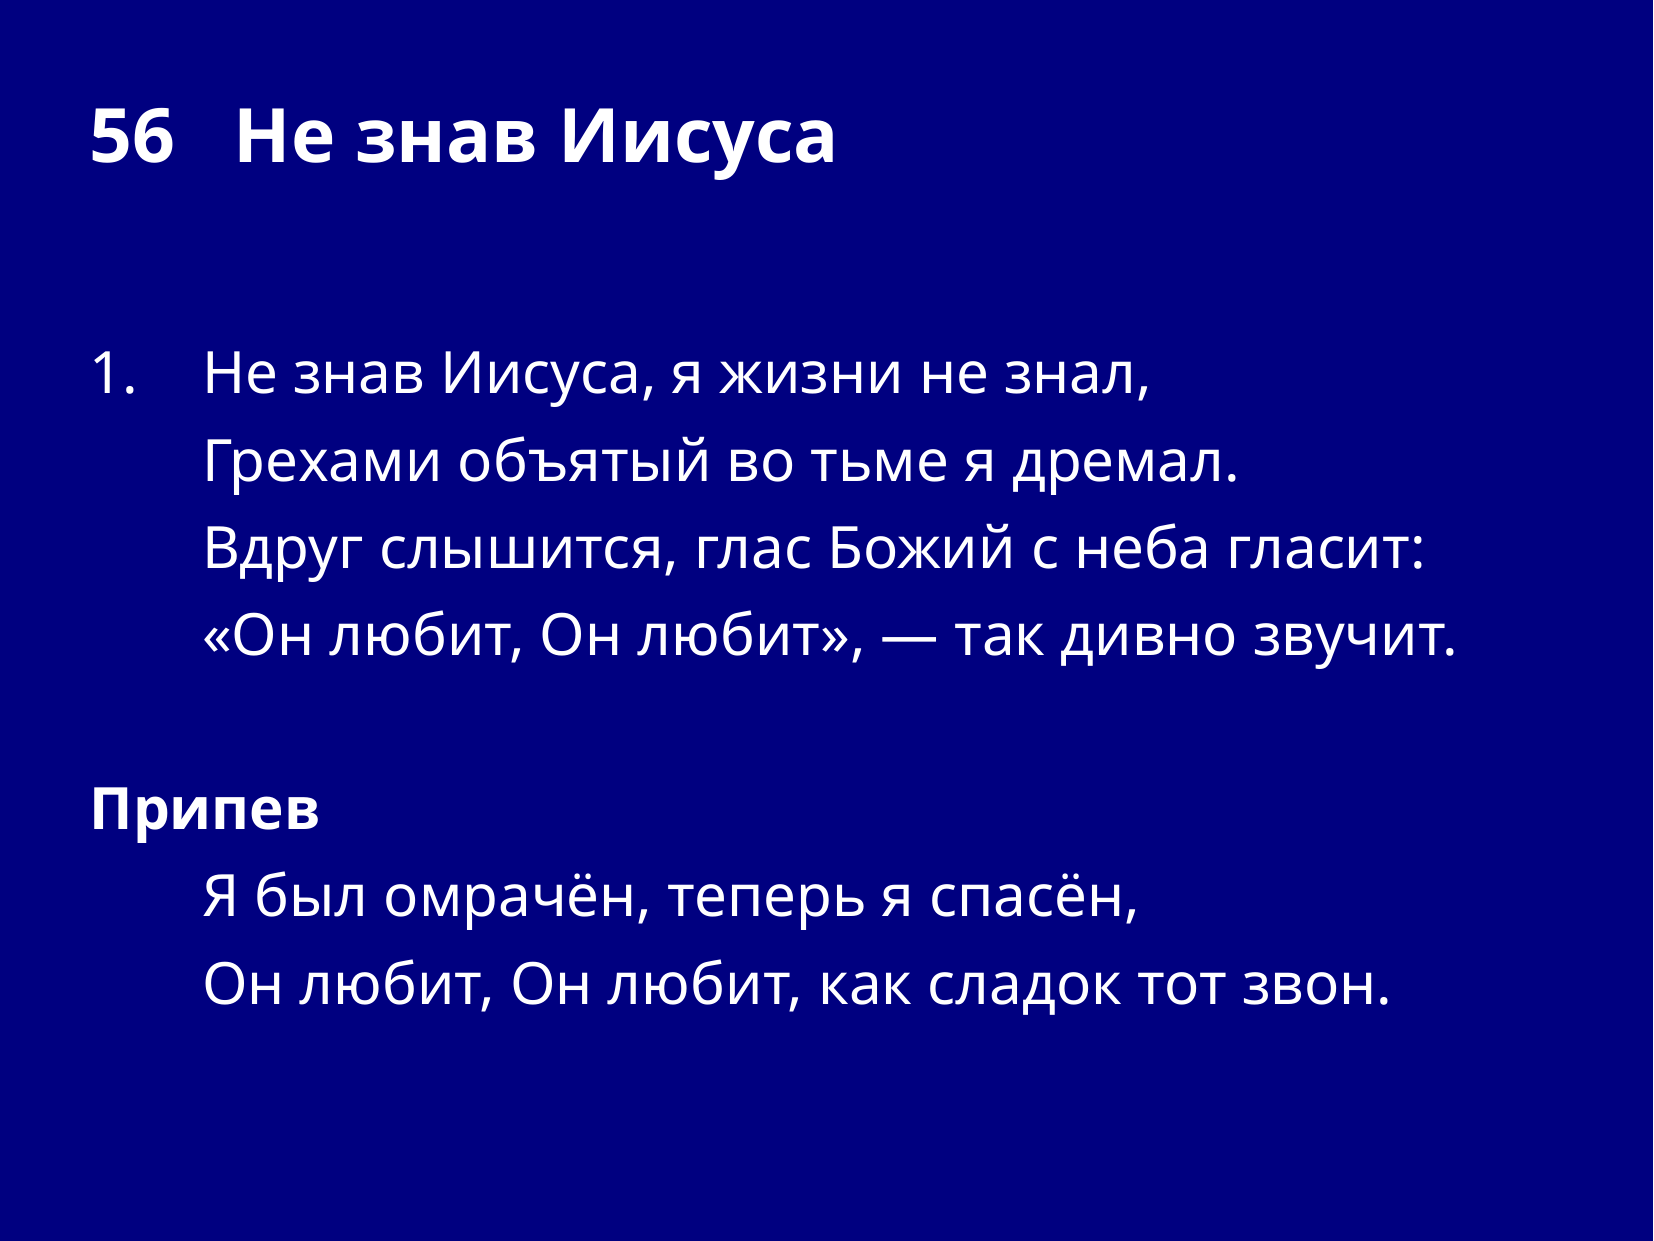

56 Не знав Иисуса
1.	Не знав Иисуса, я жизни не знал,
	Грехами объятый во тьме я дремал.
	Вдруг слышится, глас Божий с неба гласит:
	«Он любит, Он любит», — так дивно звучит.
Припев
	Я был омрачён, теперь я спасён,
	Он любит, Он любит, как сладок тот звон.